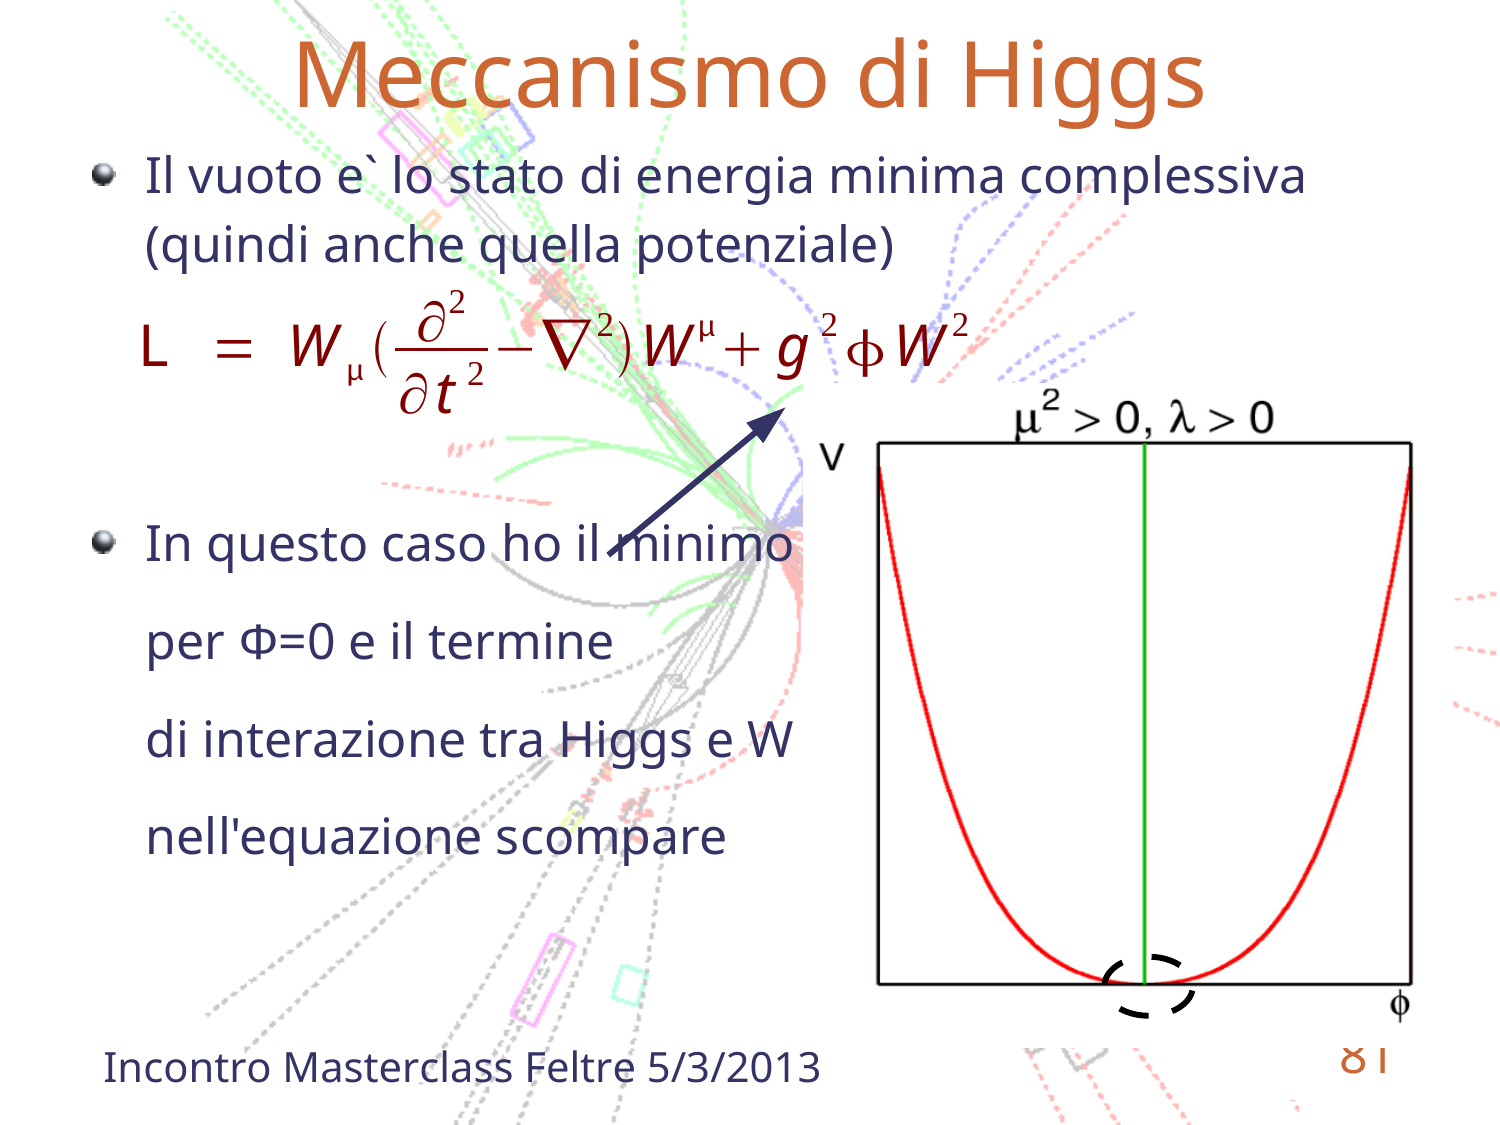

# Meccanismo di Higgs
Il vuoto e` lo stato di energia minima complessiva (quindi anche quella potenziale)
In questo caso ho il minimo
per Φ=0 e il termine
di interazione tra Higgs e W
nell'equazione scompare